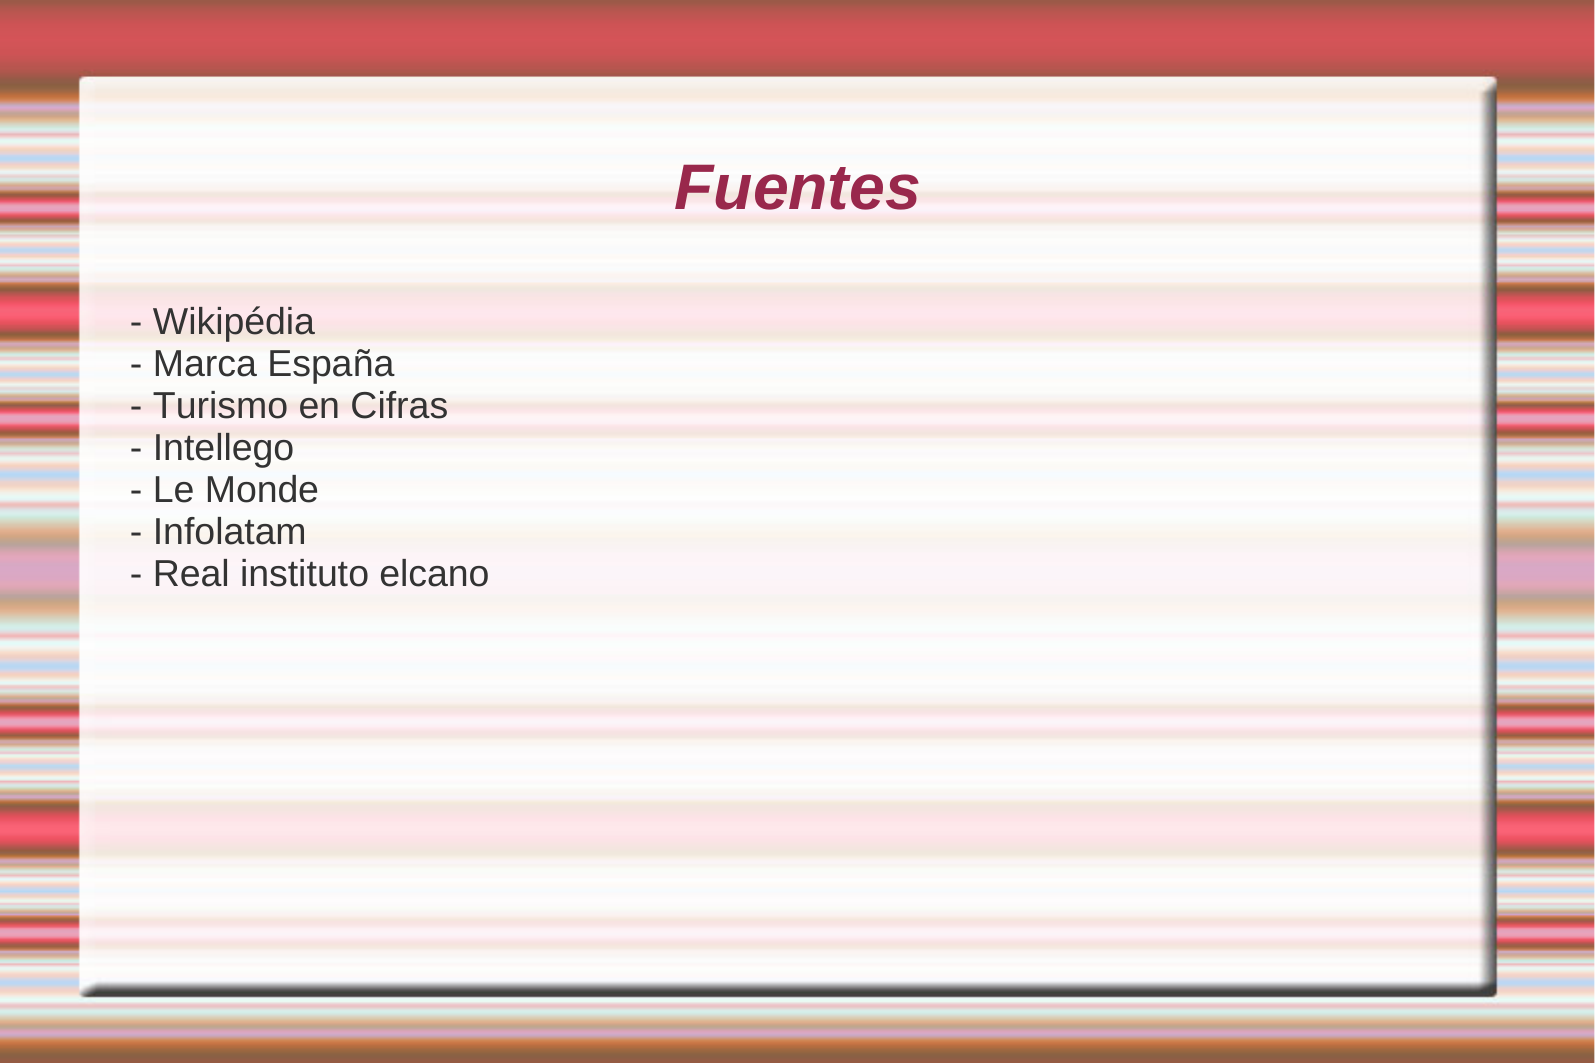

# Fuentes
- Wikipédia
- Marca España
- Turismo en Cifras
- Intellego
- Le Monde
- Infolatam
- Real instituto elcano